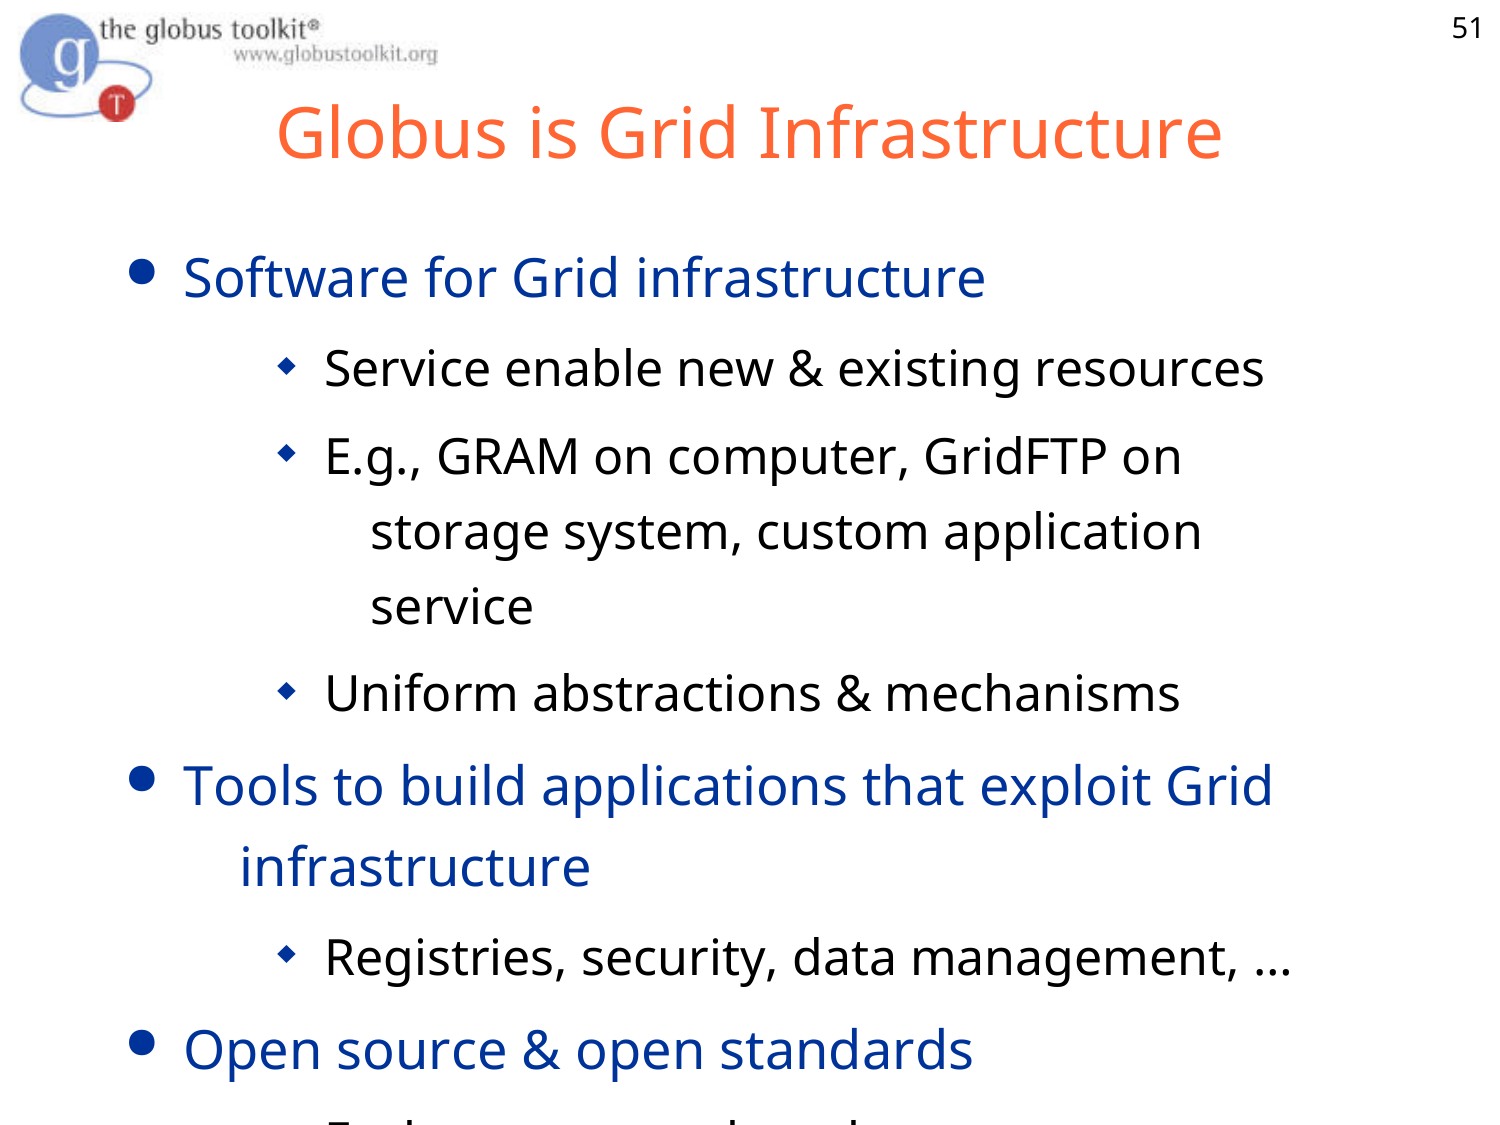

51
# Globus is Grid Infrastructure
Software for Grid infrastructure
Service enable new & existing resources
E.g., GRAM on computer, GridFTP on storage system, custom application service
Uniform abstractions & mechanisms
Tools to build applications that exploit Grid infrastructure
Registries, security, data management, …
Open source & open standards
Each empowers the other
Enabler of a rich tool & service ecosystem